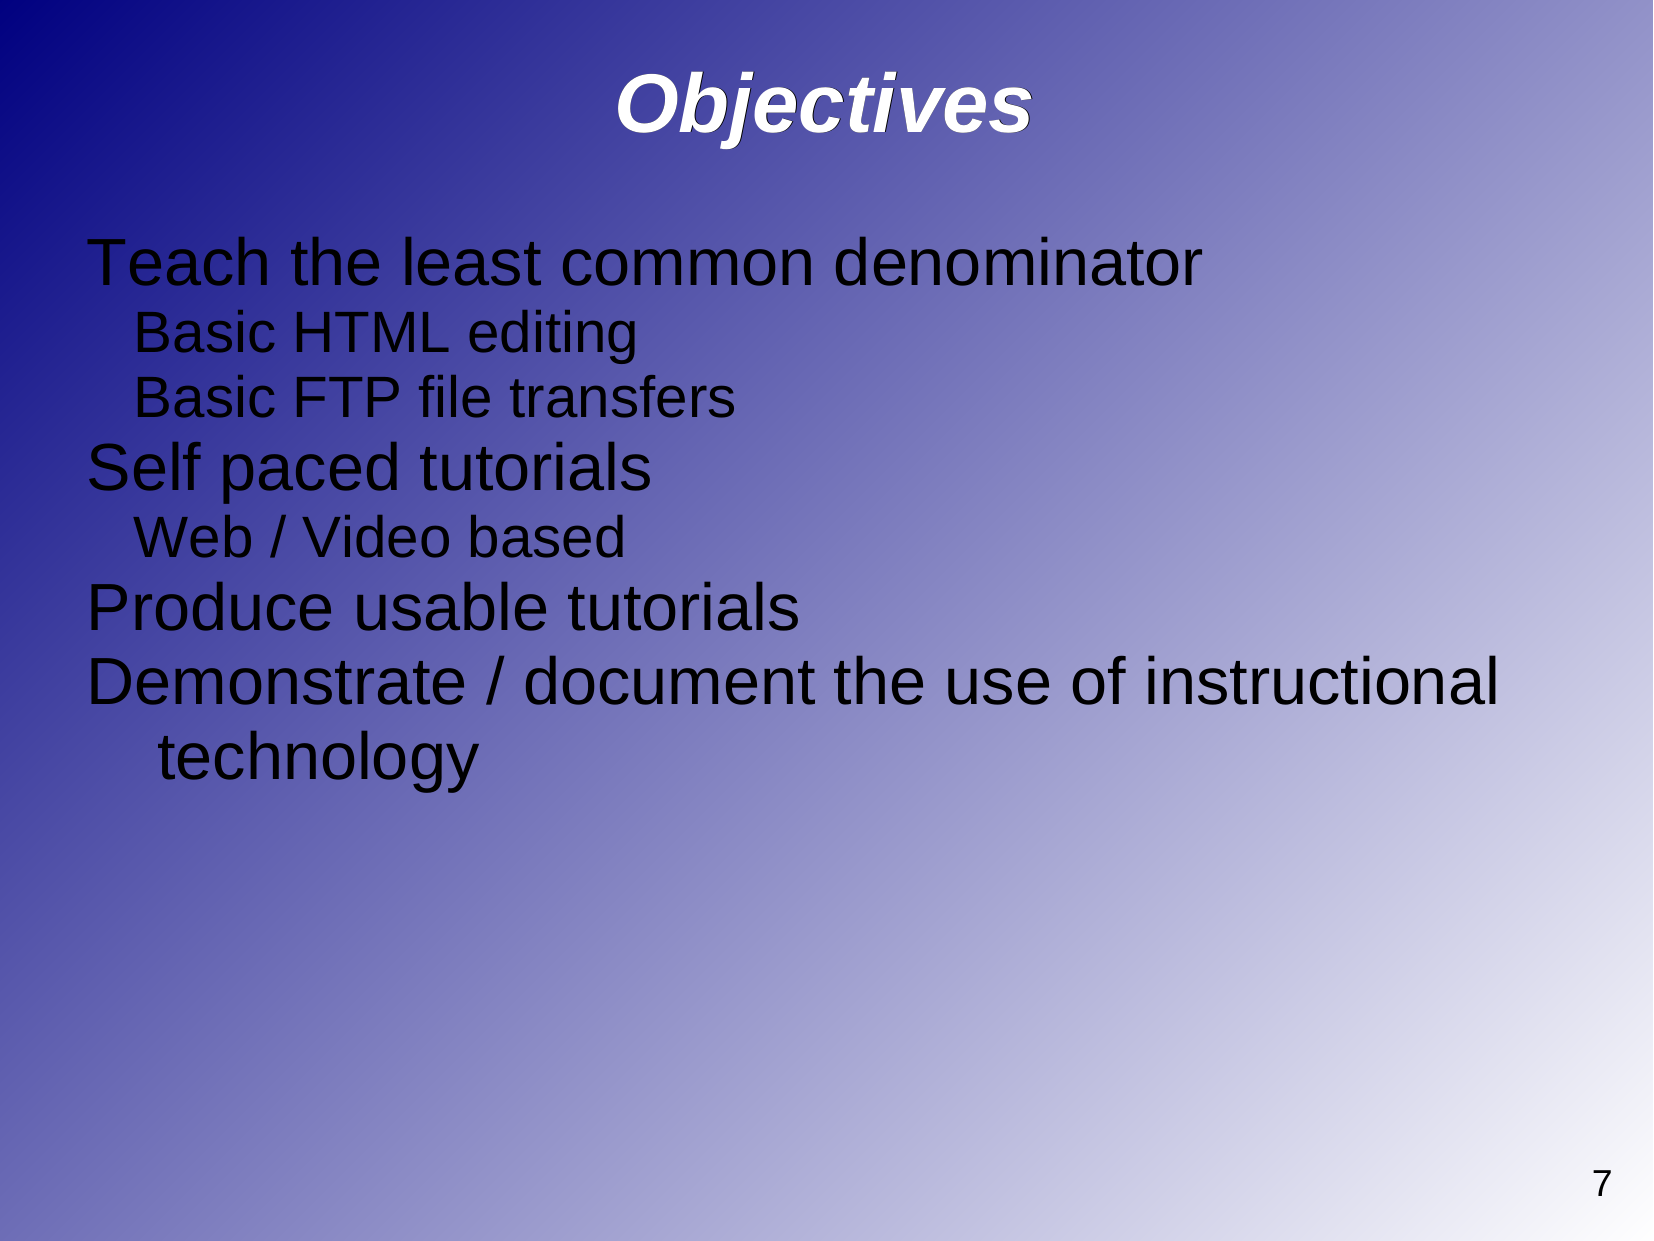

# Objectives
Teach the least common denominator
Basic HTML editing
Basic FTP file transfers
Self paced tutorials
Web / Video based
Produce usable tutorials
Demonstrate / document the use of instructional technology